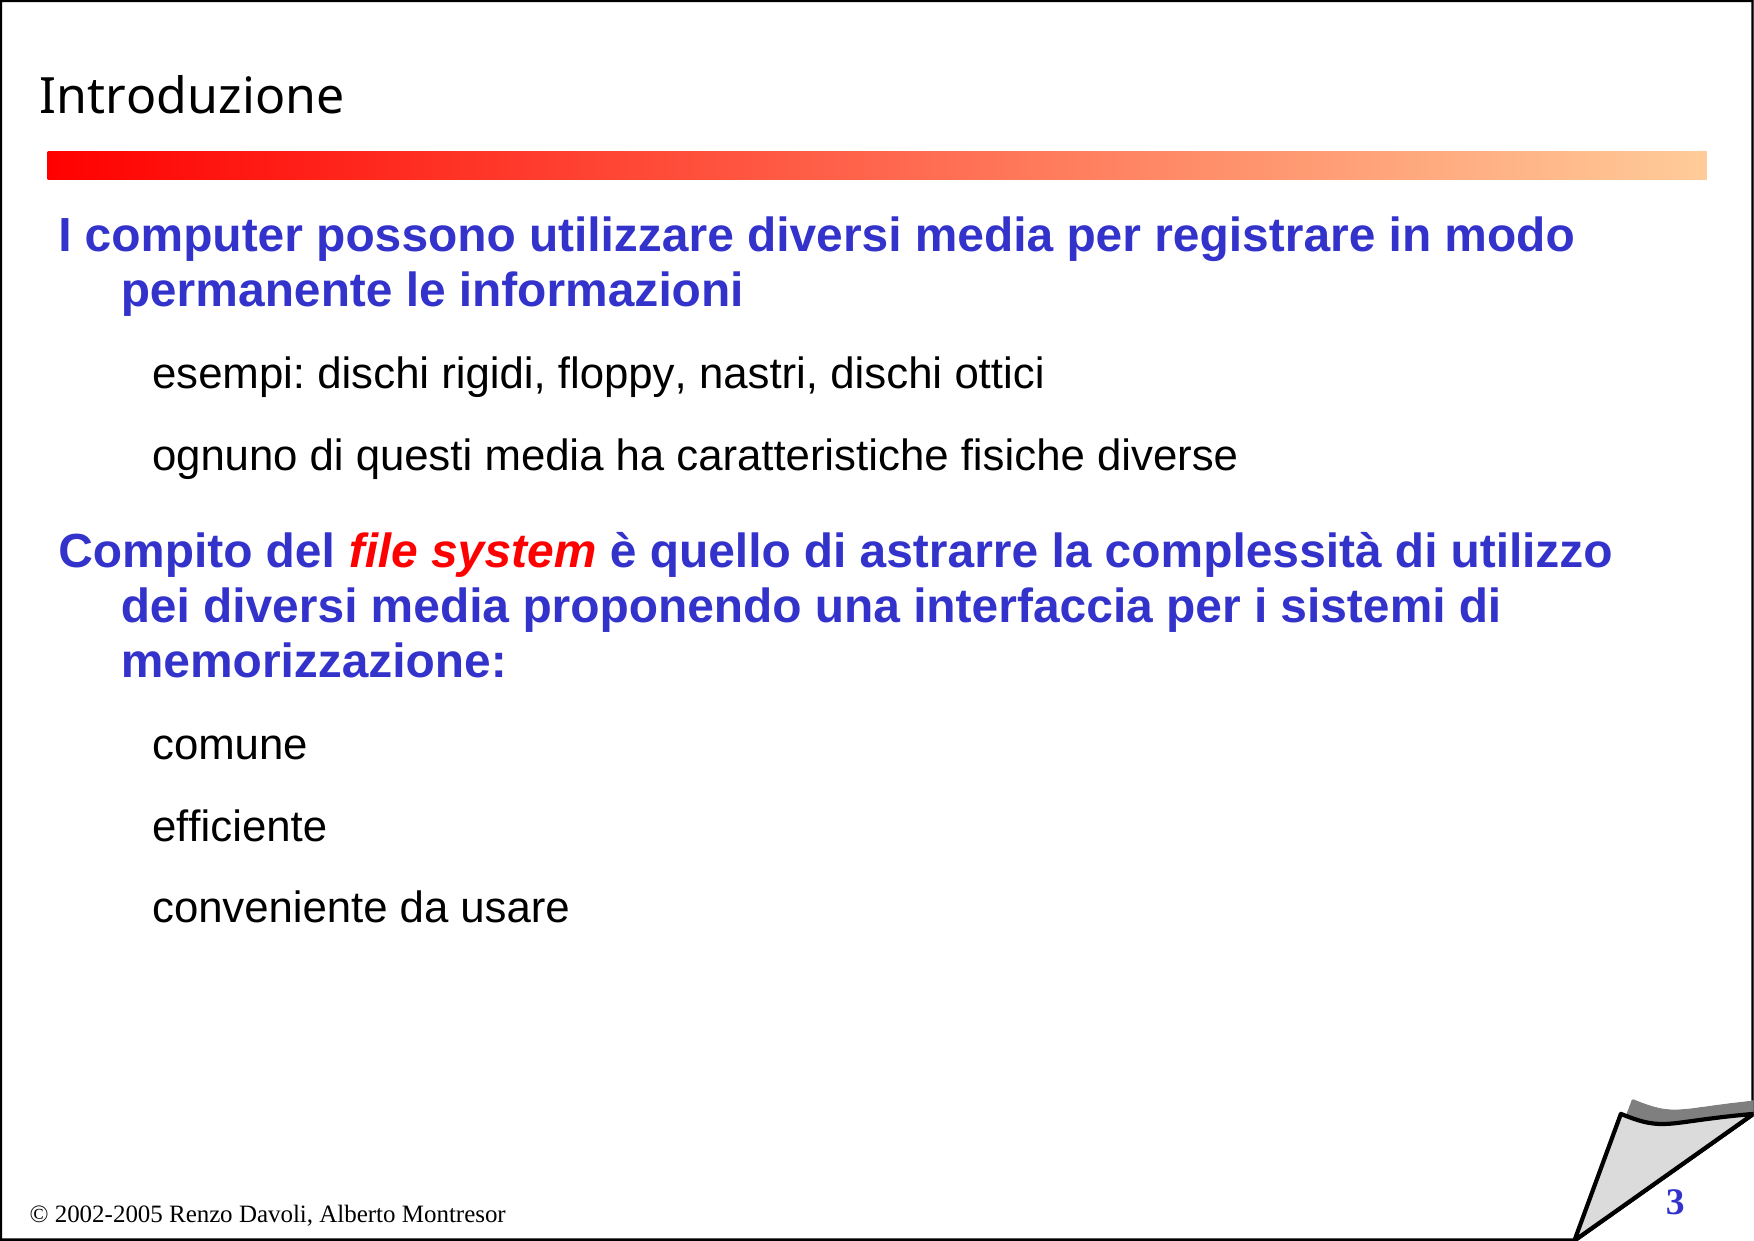

# Introduzione
I computer possono utilizzare diversi media per registrare in modo permanente le informazioni
esempi: dischi rigidi, floppy, nastri, dischi ottici
ognuno di questi media ha caratteristiche fisiche diverse
Compito del file system è quello di astrarre la complessità di utilizzo dei diversi media proponendo una interfaccia per i sistemi di memorizzazione:
comune
efficiente
conveniente da usare